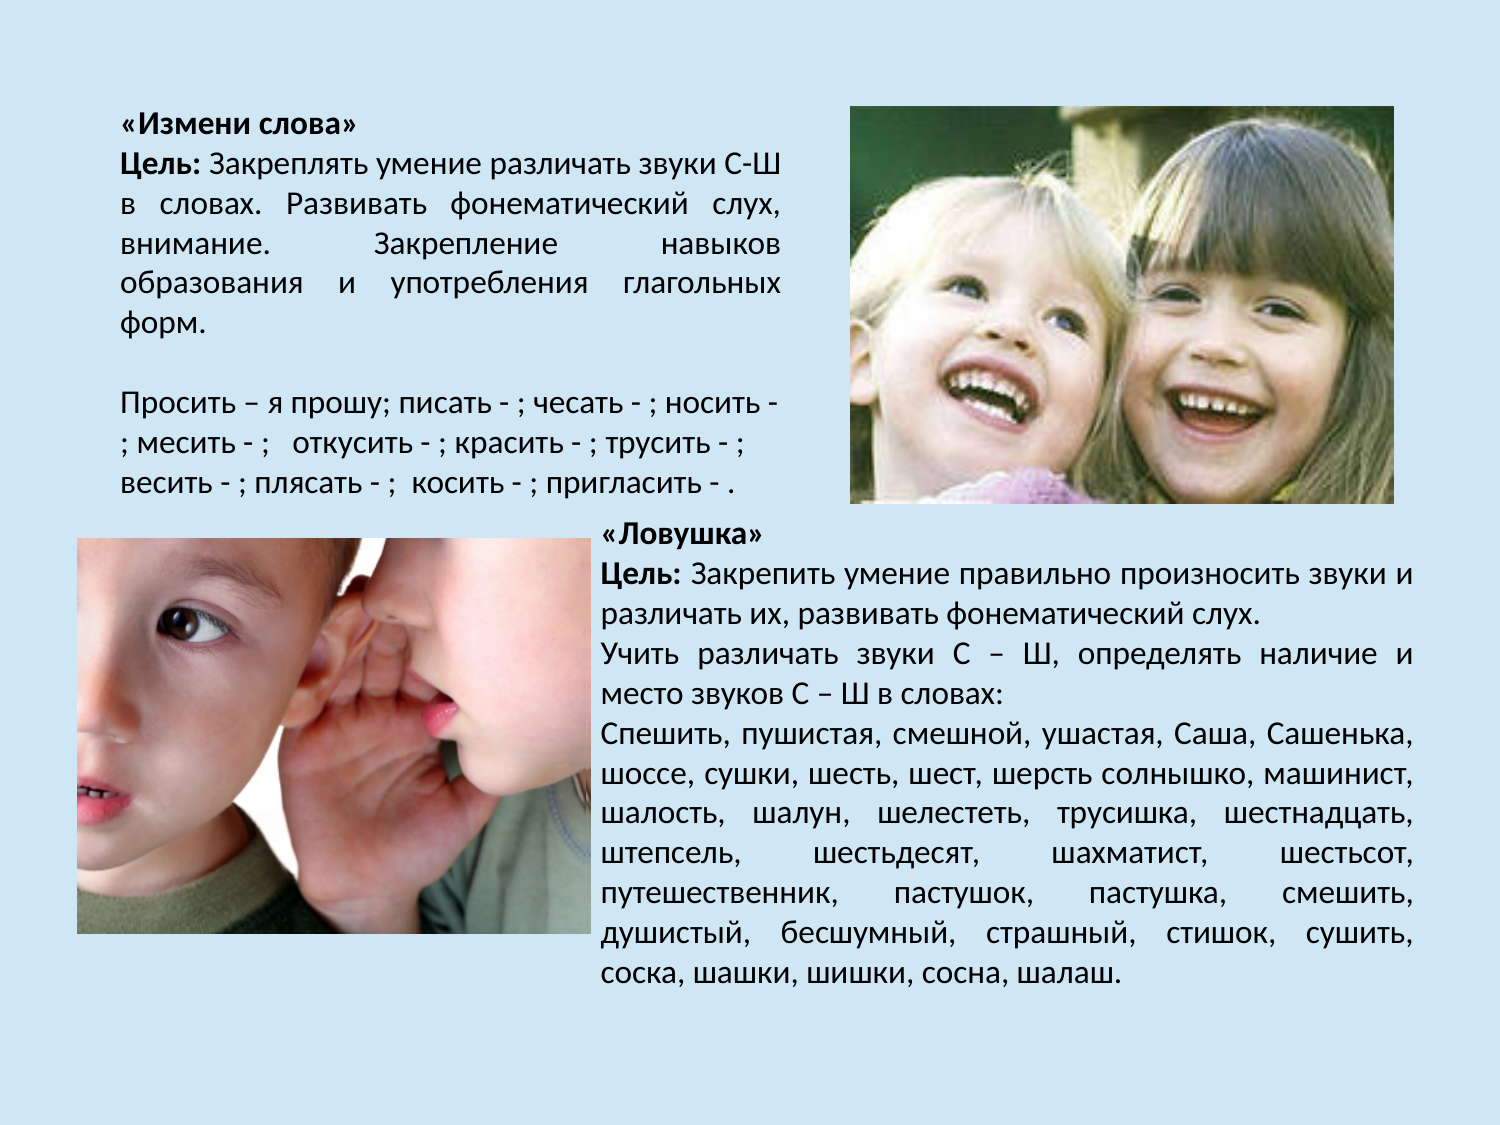

«Измени слова»
Цель: Закреплять умение различать звуки С-Ш в словах. Развивать фонематический слух, внимание. Закрепление навыков образования и употребления глагольных форм.
Просить – я прошу; писать - ; чесать - ; носить - ; месить - ; откусить - ; красить - ; трусить - ; весить - ; плясать - ; косить - ; пригласить - .
«Ловушка»
Цель: Закрепить умение правильно произносить звуки и различать их, развивать фонематический слух.
Учить различать звуки С – Ш, определять наличие и место звуков С – Ш в словах:
Спешить, пушистая, смешной, ушастая, Саша, Сашенька, шоссе, сушки, шесть, шест, шерсть солнышко, машинист, шалость, шалун, шелестеть, трусишка, шестнадцать, штепсель, шестьдесят, шахматист, шестьсот, путешественник, пастушок, пастушка, смешить, душистый, бесшумный, страшный, стишок, сушить, соска, шашки, шишки, сосна, шалаш.